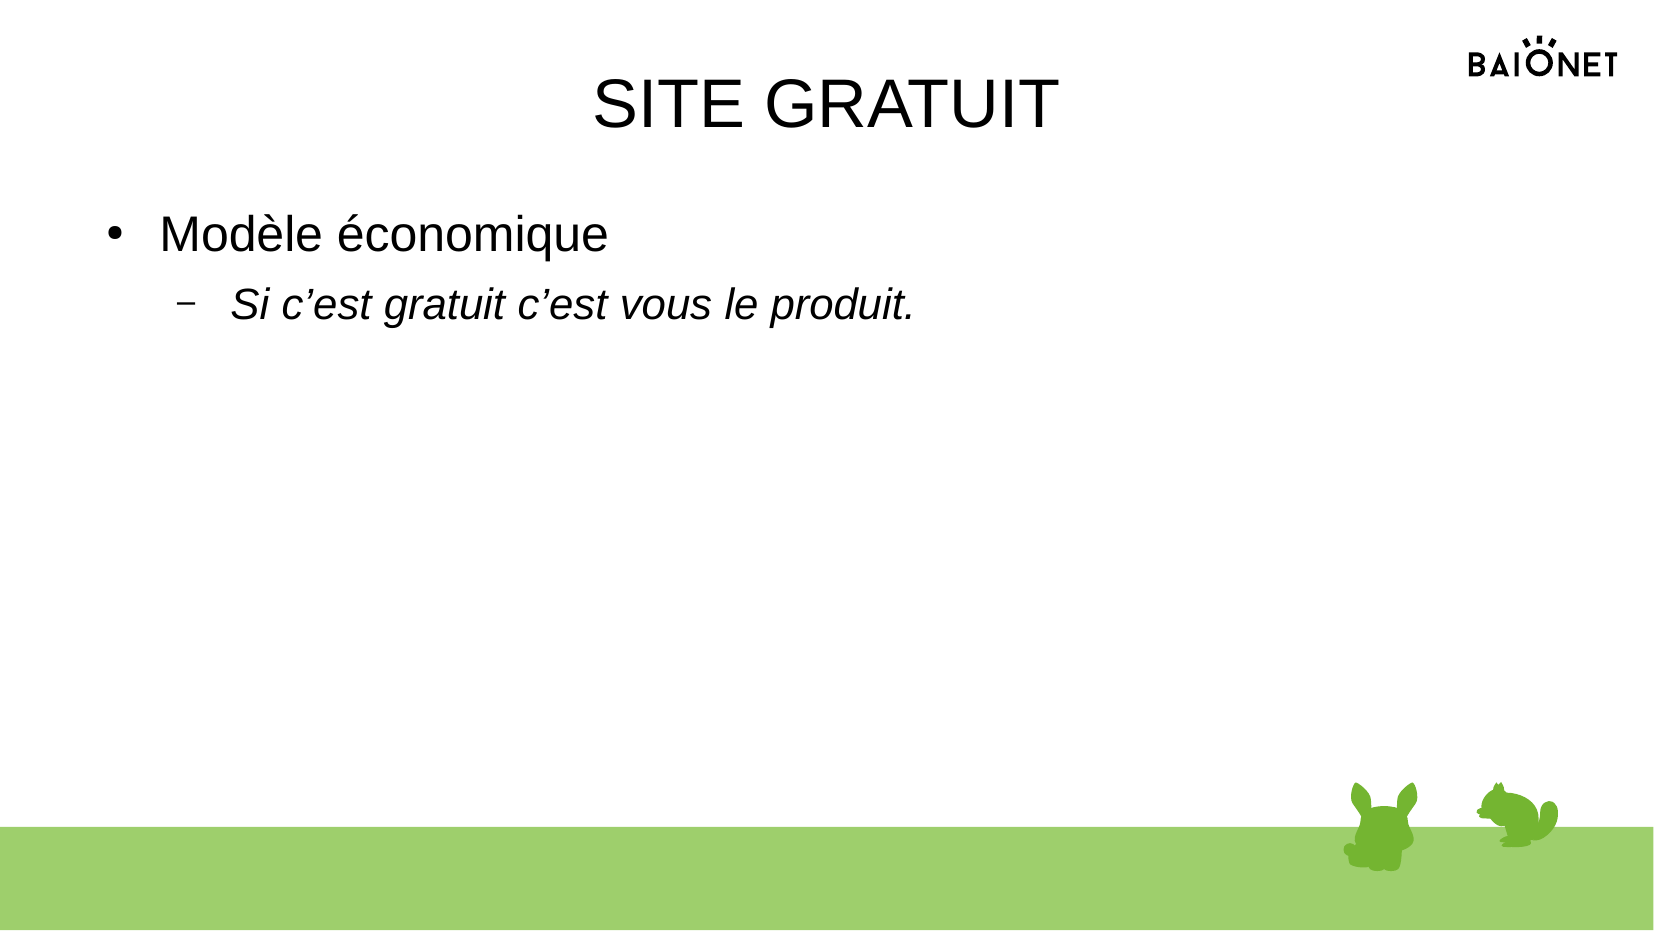

# SITE GRATUIT
Modèle économique
Si c’est gratuit c’est vous le produit.